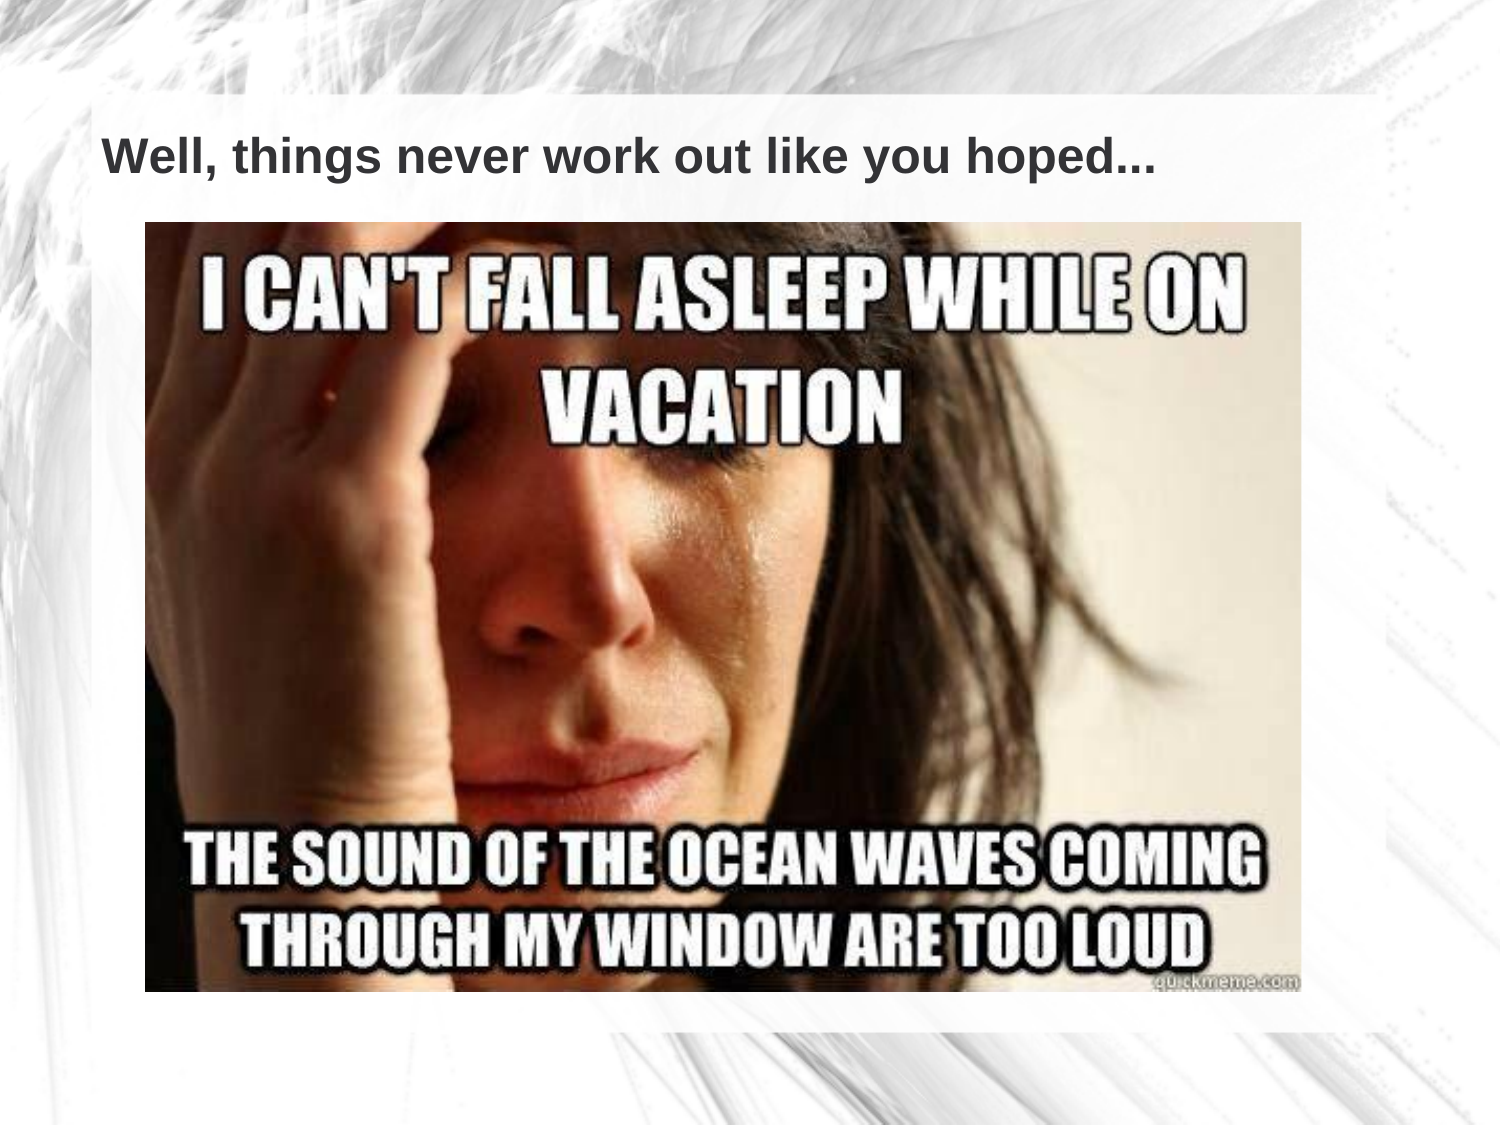

# Well, things never work out like you hoped...